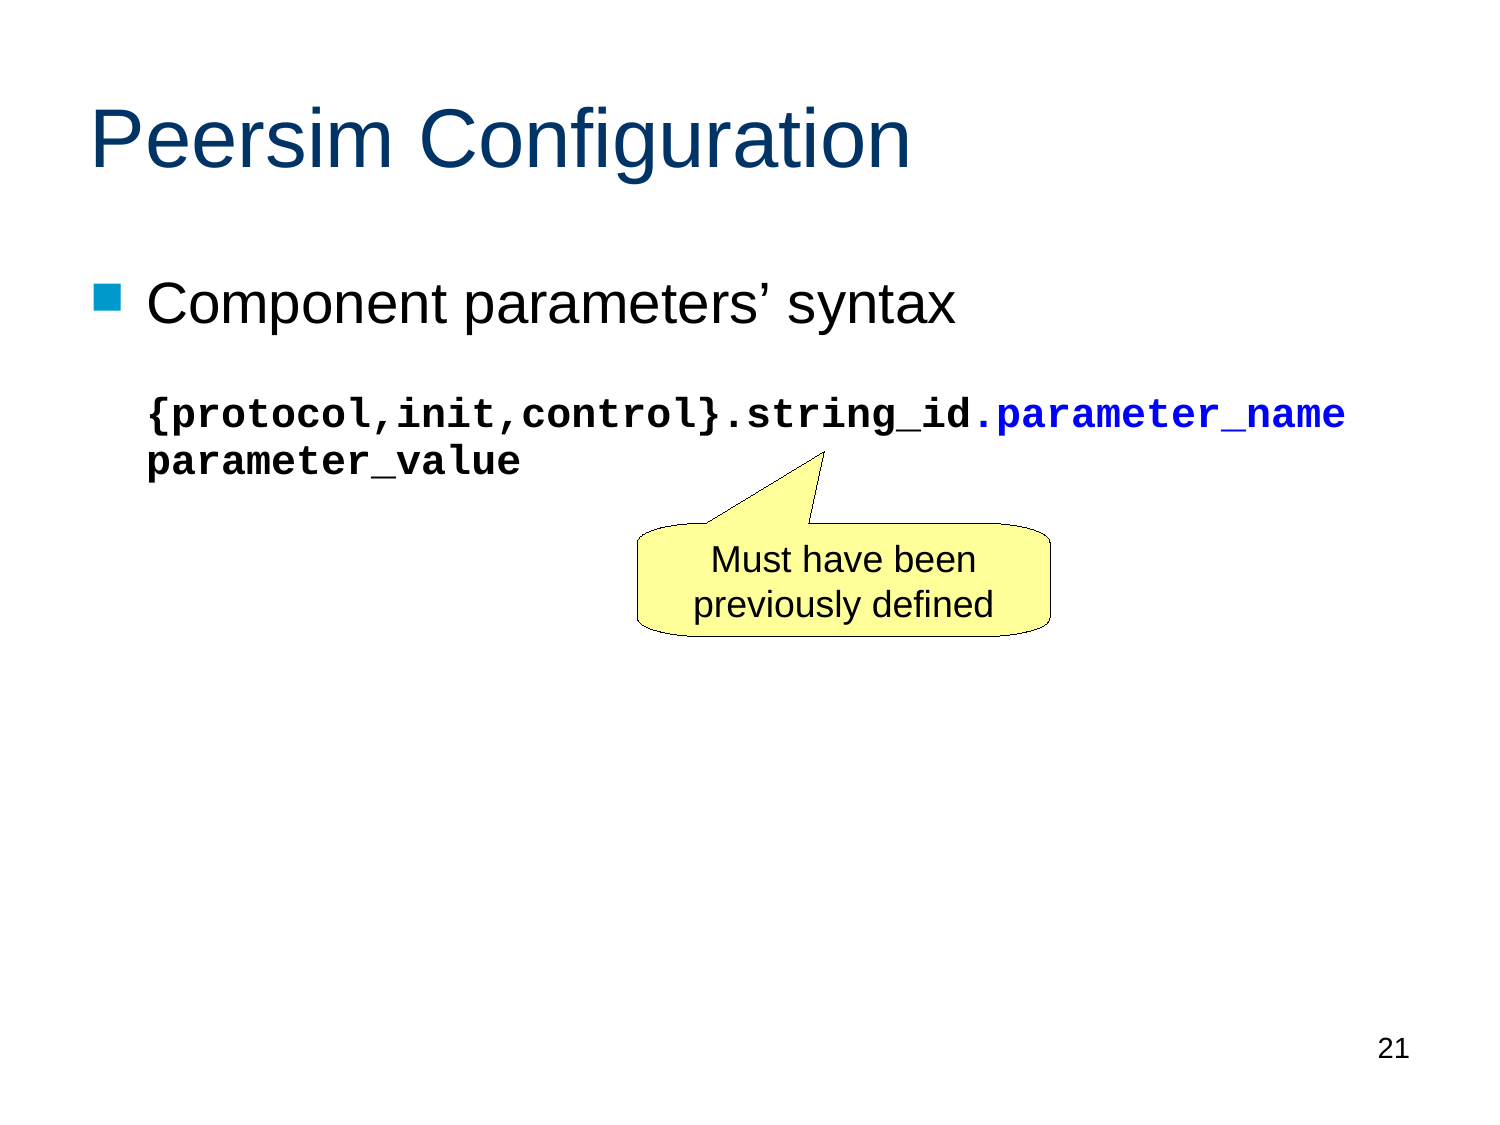

# Peersim Configuration
Component parameters’ syntax
{protocol,init,control}.string_id.parameter_name parameter_value
Must have been previously defined
21